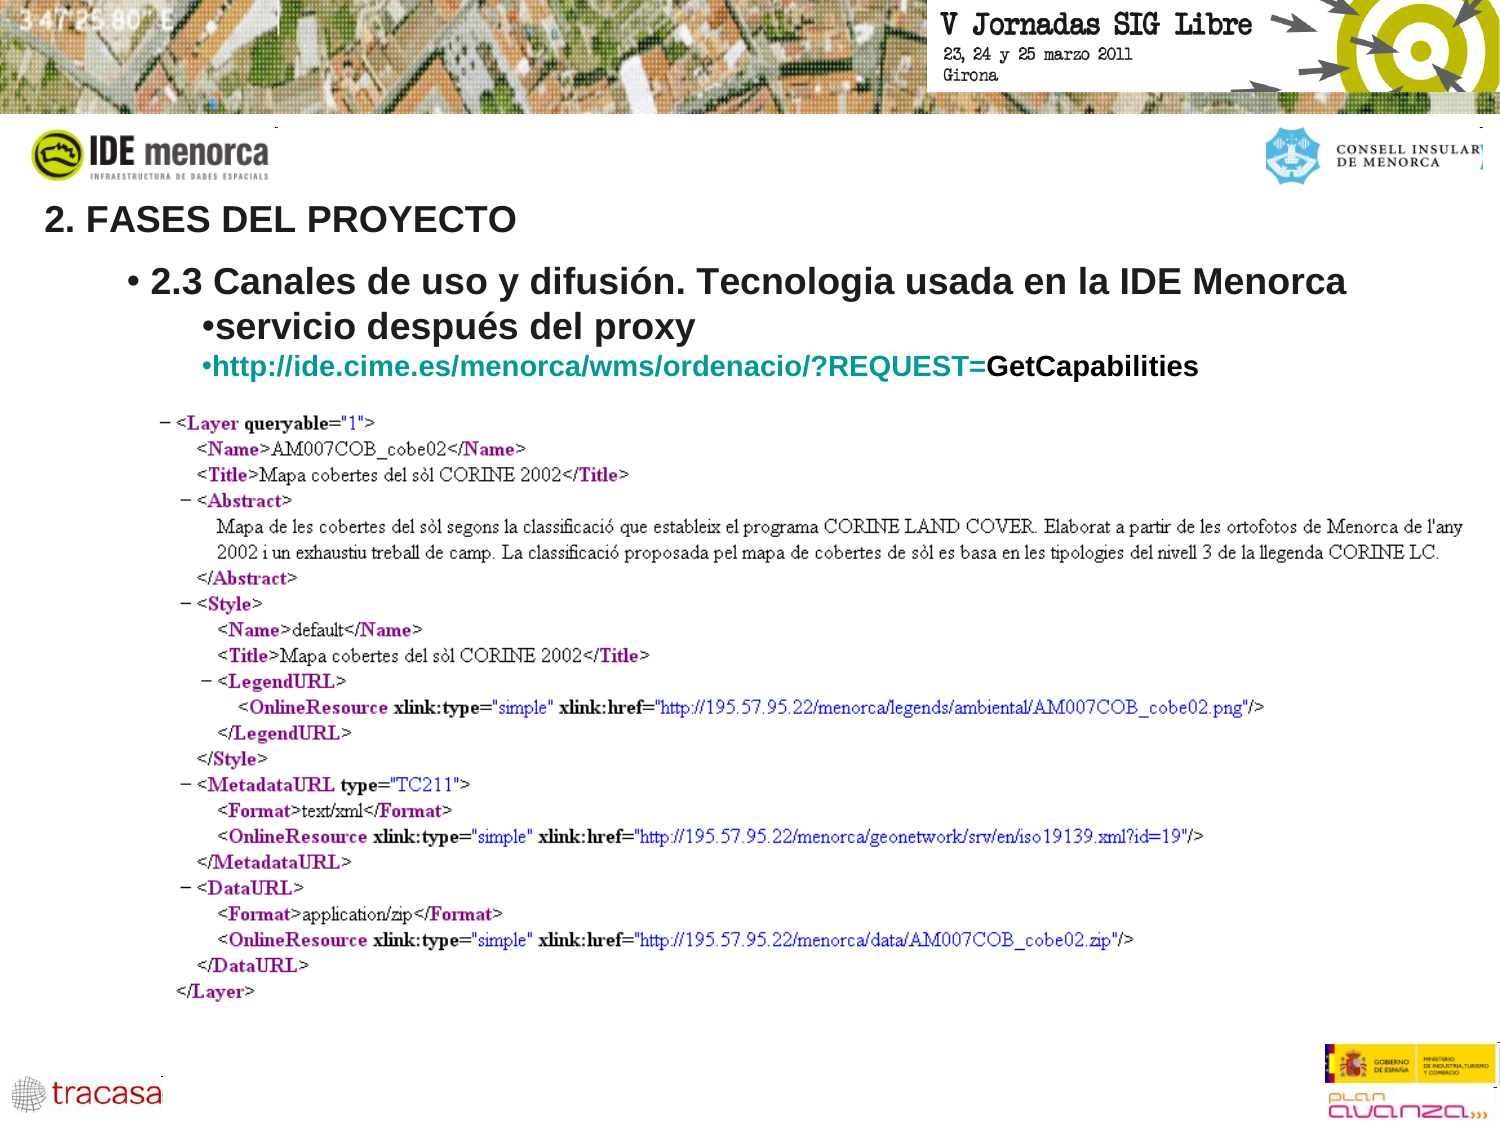

2. FASES DEL PROYECTO
 2.3 Canales de uso y difusión. Tecnologia usada en la IDE Menorca
servicio después del proxy
http://ide.cime.es/menorca/wms/ordenacio/?REQUEST=GetCapabilities